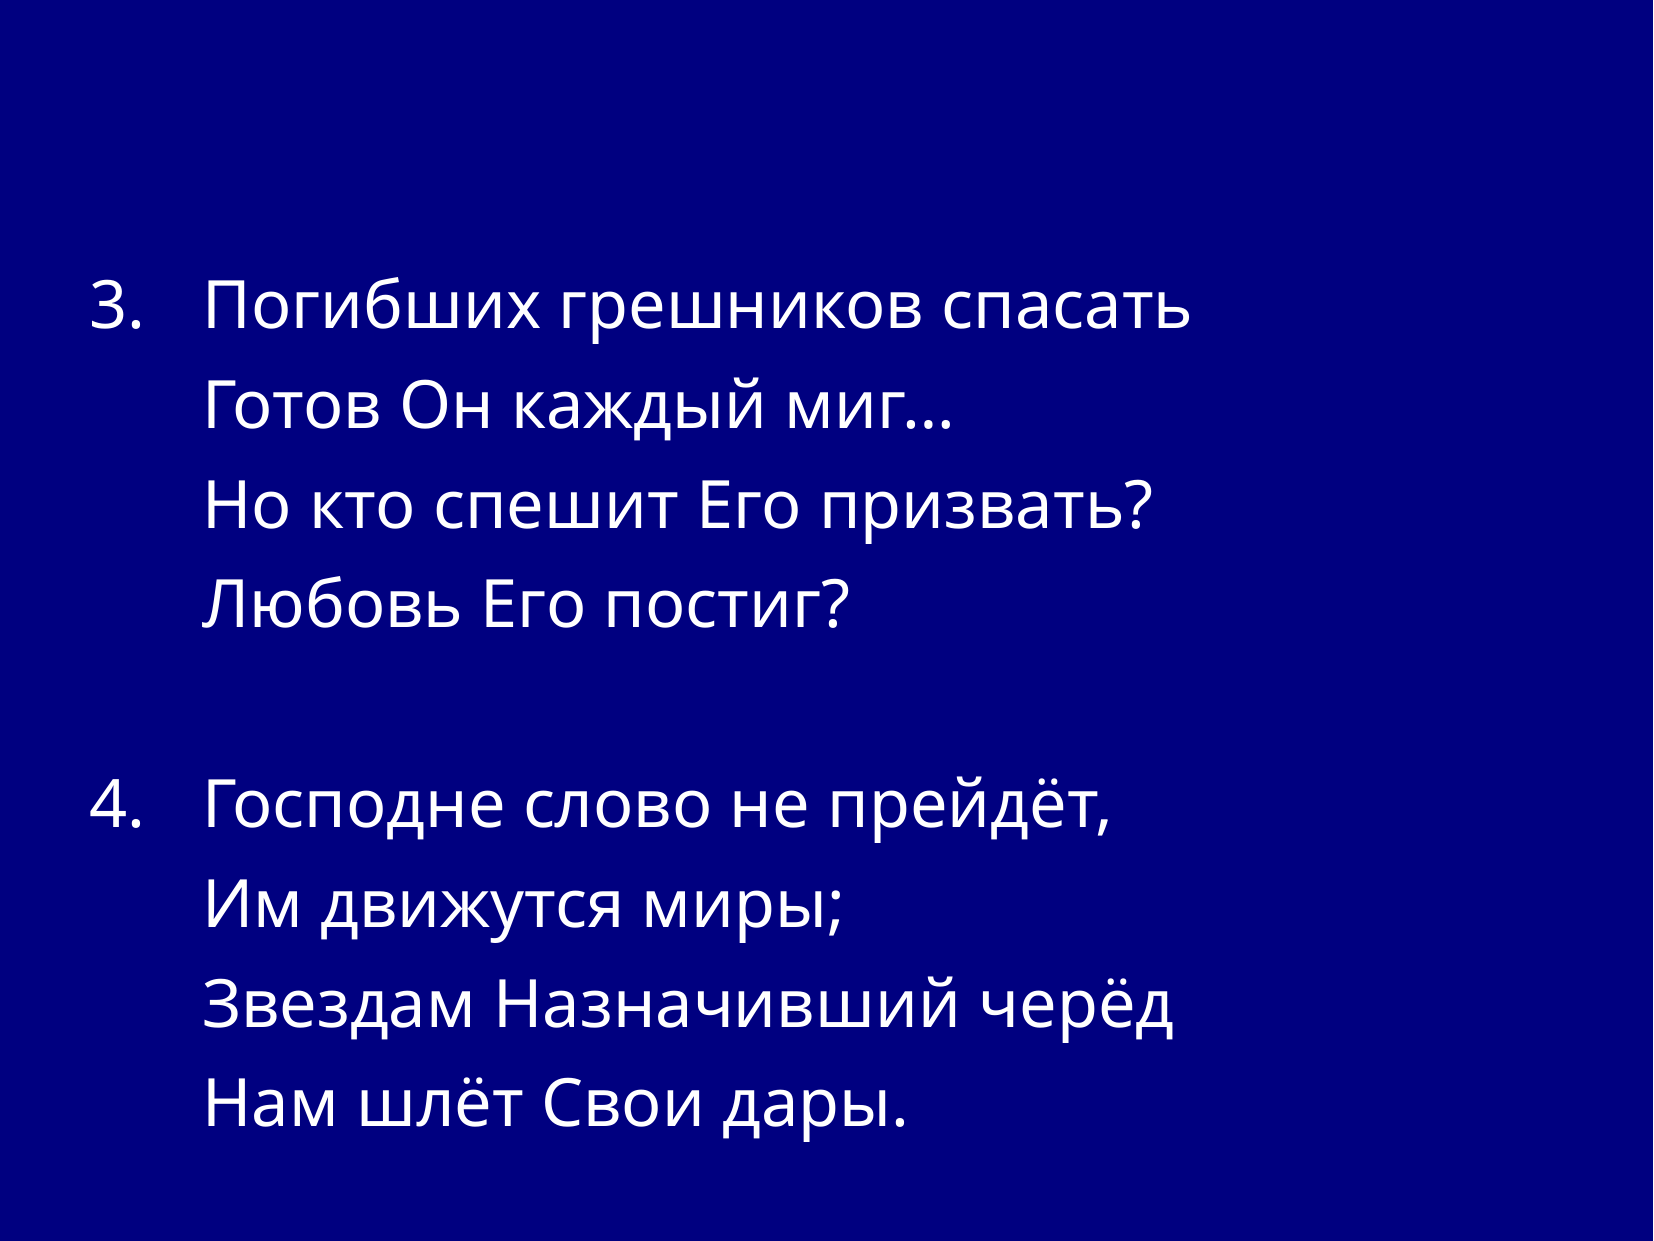

3.	Погибших грешников спасать
	Готов Он каждый миг…
	Но кто спешит Его призвать?
	Любовь Его постиг?
4.	Господне слово не прейдёт,
	Им движутся миры;
	Звездам Назначивший черёд
	Нам шлёт Свои дары.